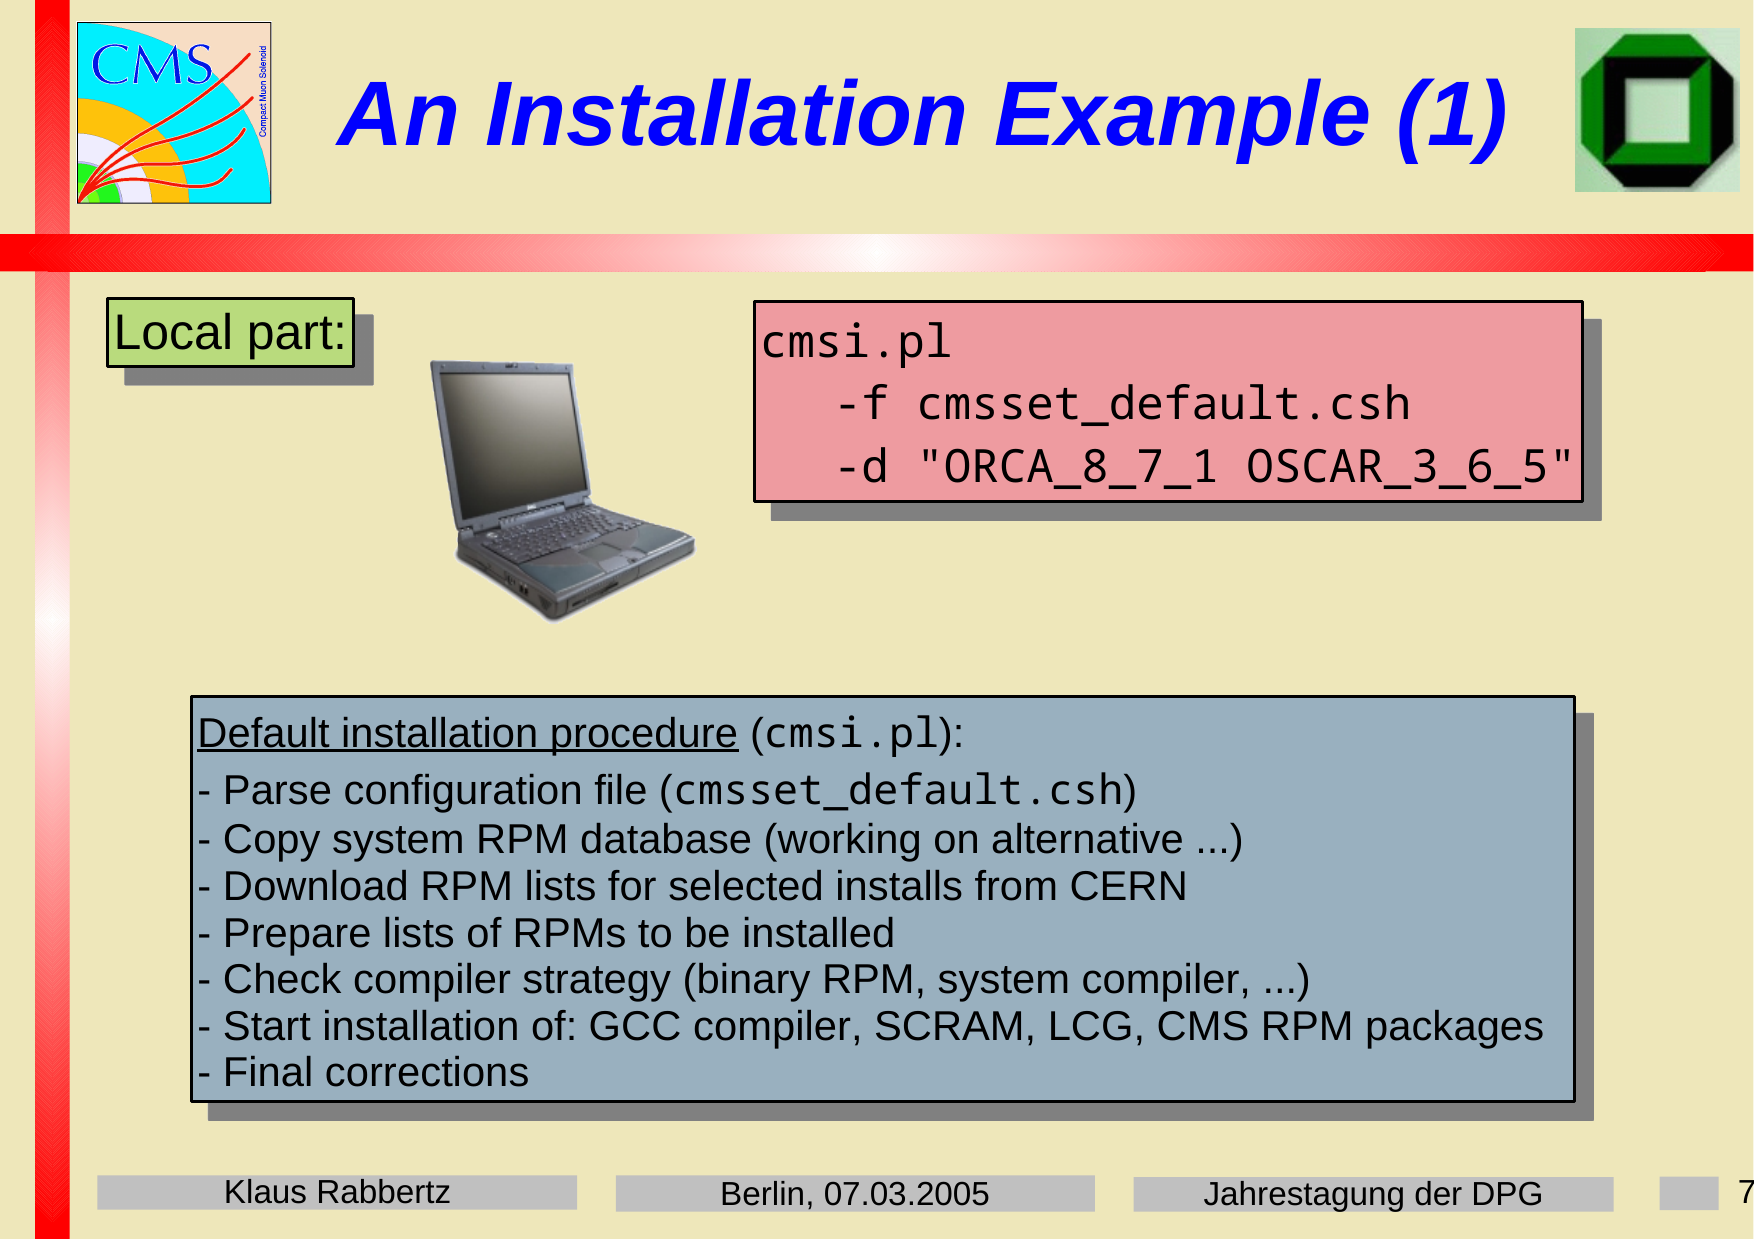

# An Installation Example (1)
Local part:
cmsi.pl
	-f cmsset_default.csh
	-d "ORCA_8_7_1 OSCAR_3_6_5"
Default installation procedure (cmsi.pl):
- Parse configuration file (cmsset_default.csh)
- Copy system RPM database (working on alternative ...)
- Download RPM lists for selected installs from CERN
- Prepare lists of RPMs to be installed
- Check compiler strategy (binary RPM, system compiler, ...)
- Start installation of: GCC compiler, SCRAM, LCG, CMS RPM packages
- Final corrections